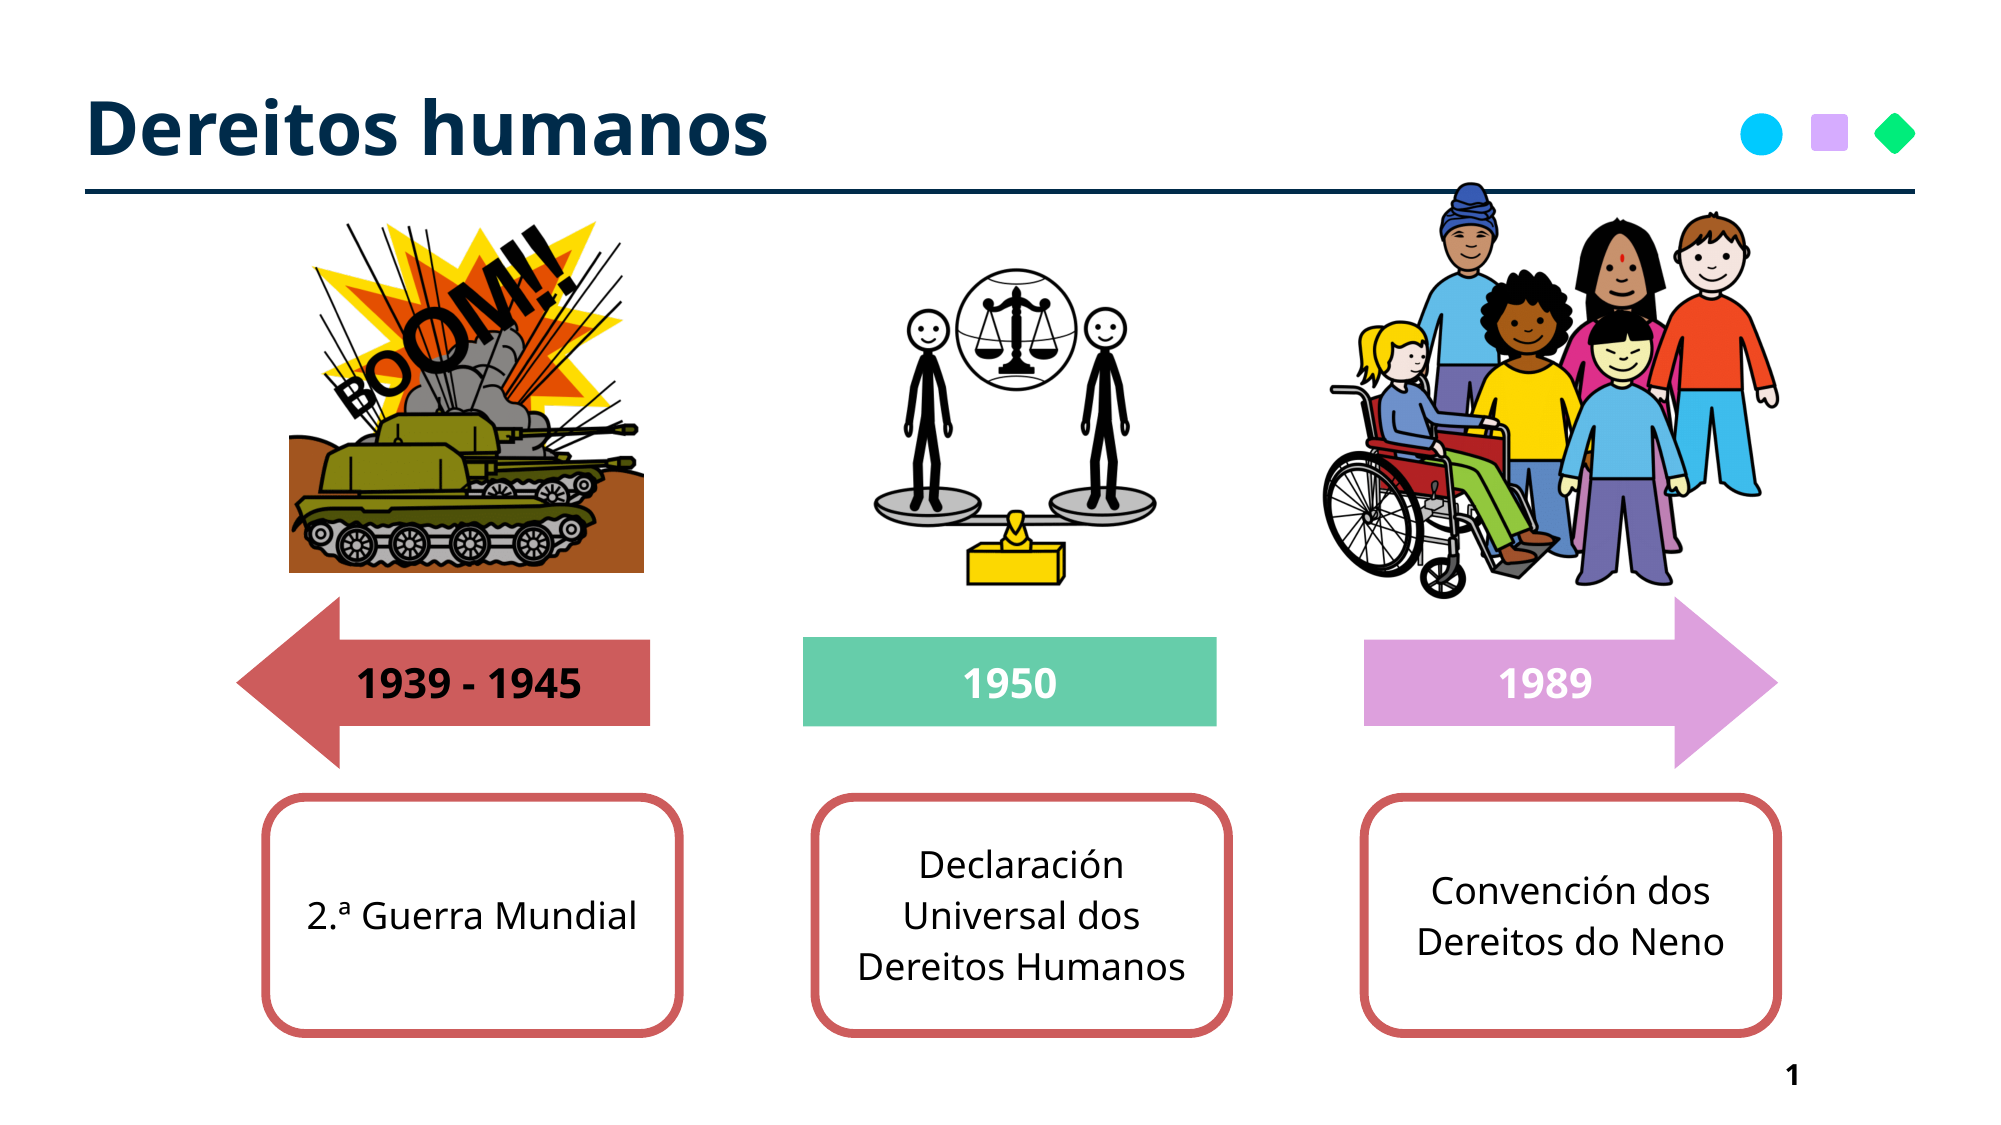

# Dereitos humanos
1939 - 1945
1989
1950
2.ª Guerra Mundial
Declaración Universal dos Dereitos Humanos
Convención dos Dereitos do Neno